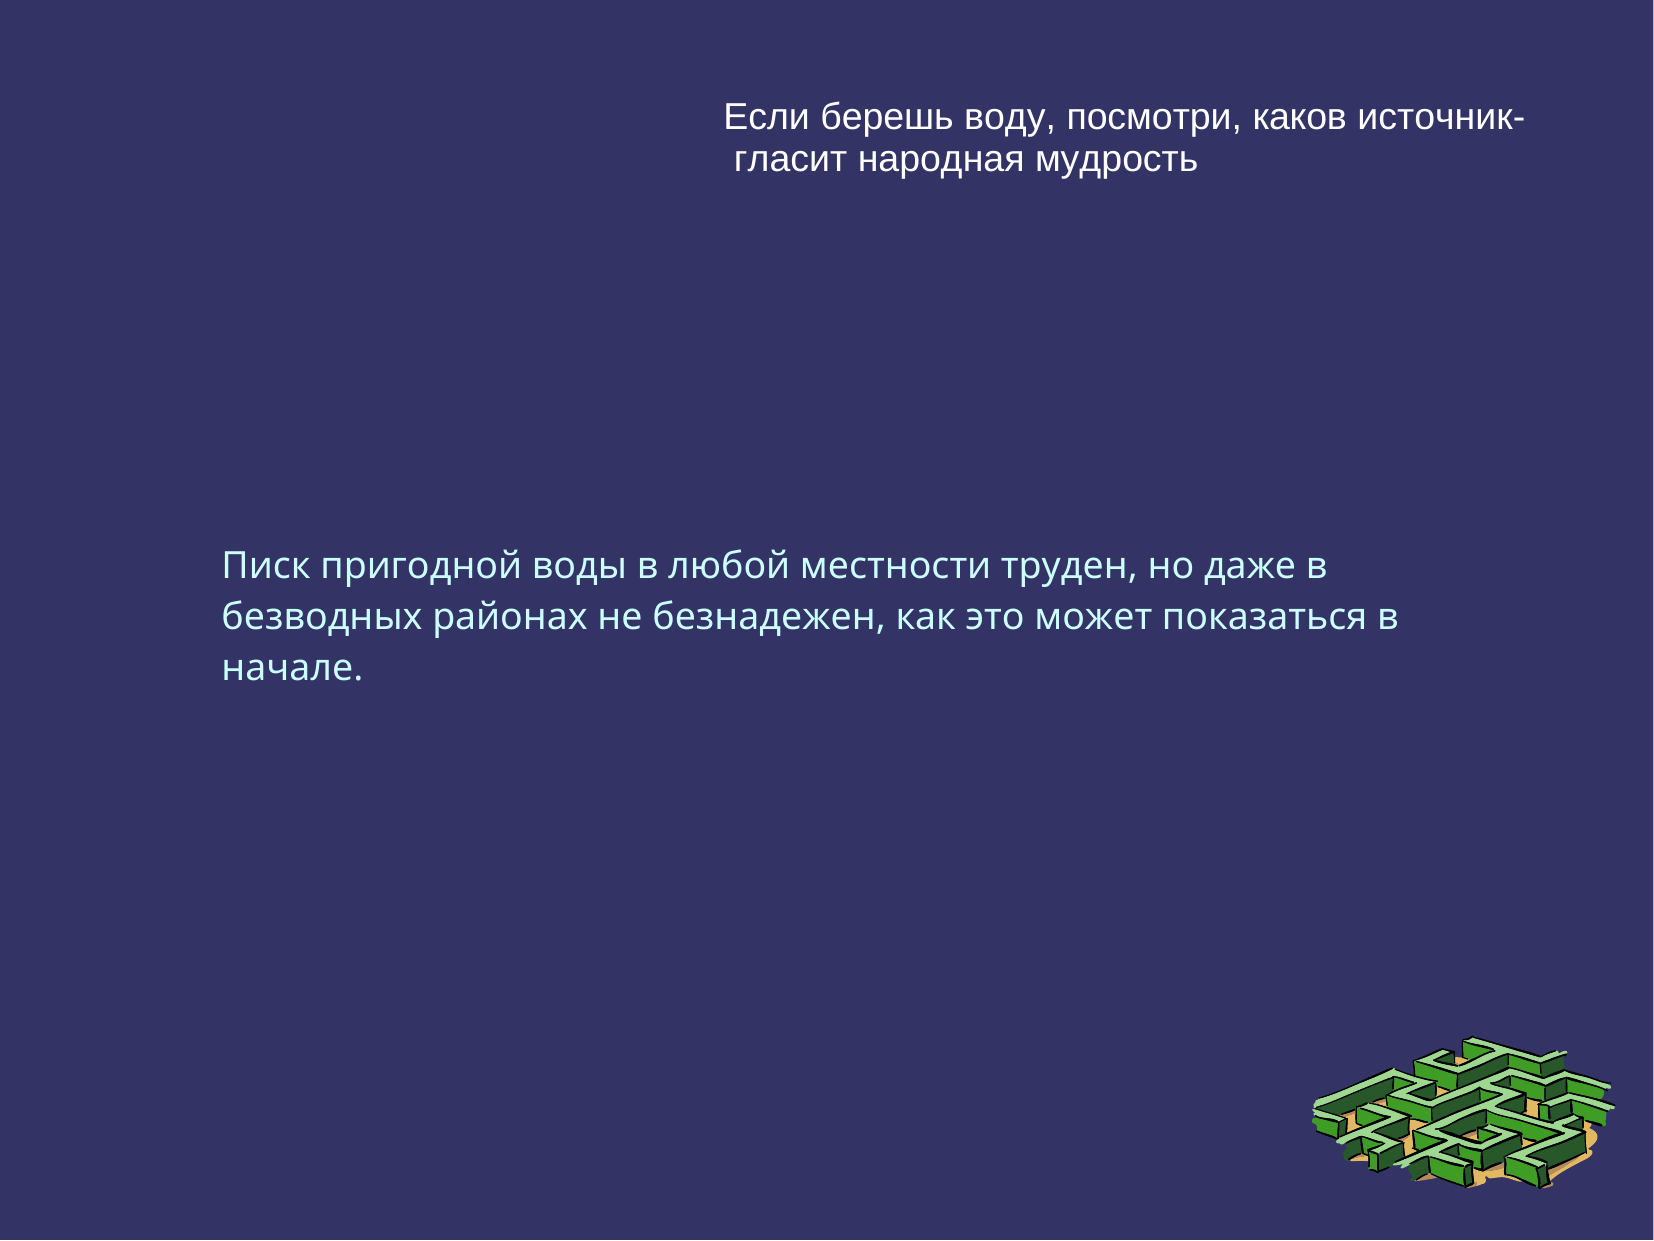

Если берешь воду, посмотри, каков источник-
 гласит народная мудрость
Писк пригодной воды в любой местности труден, но даже в безводных районах не безнадежен, как это может показаться в начале.